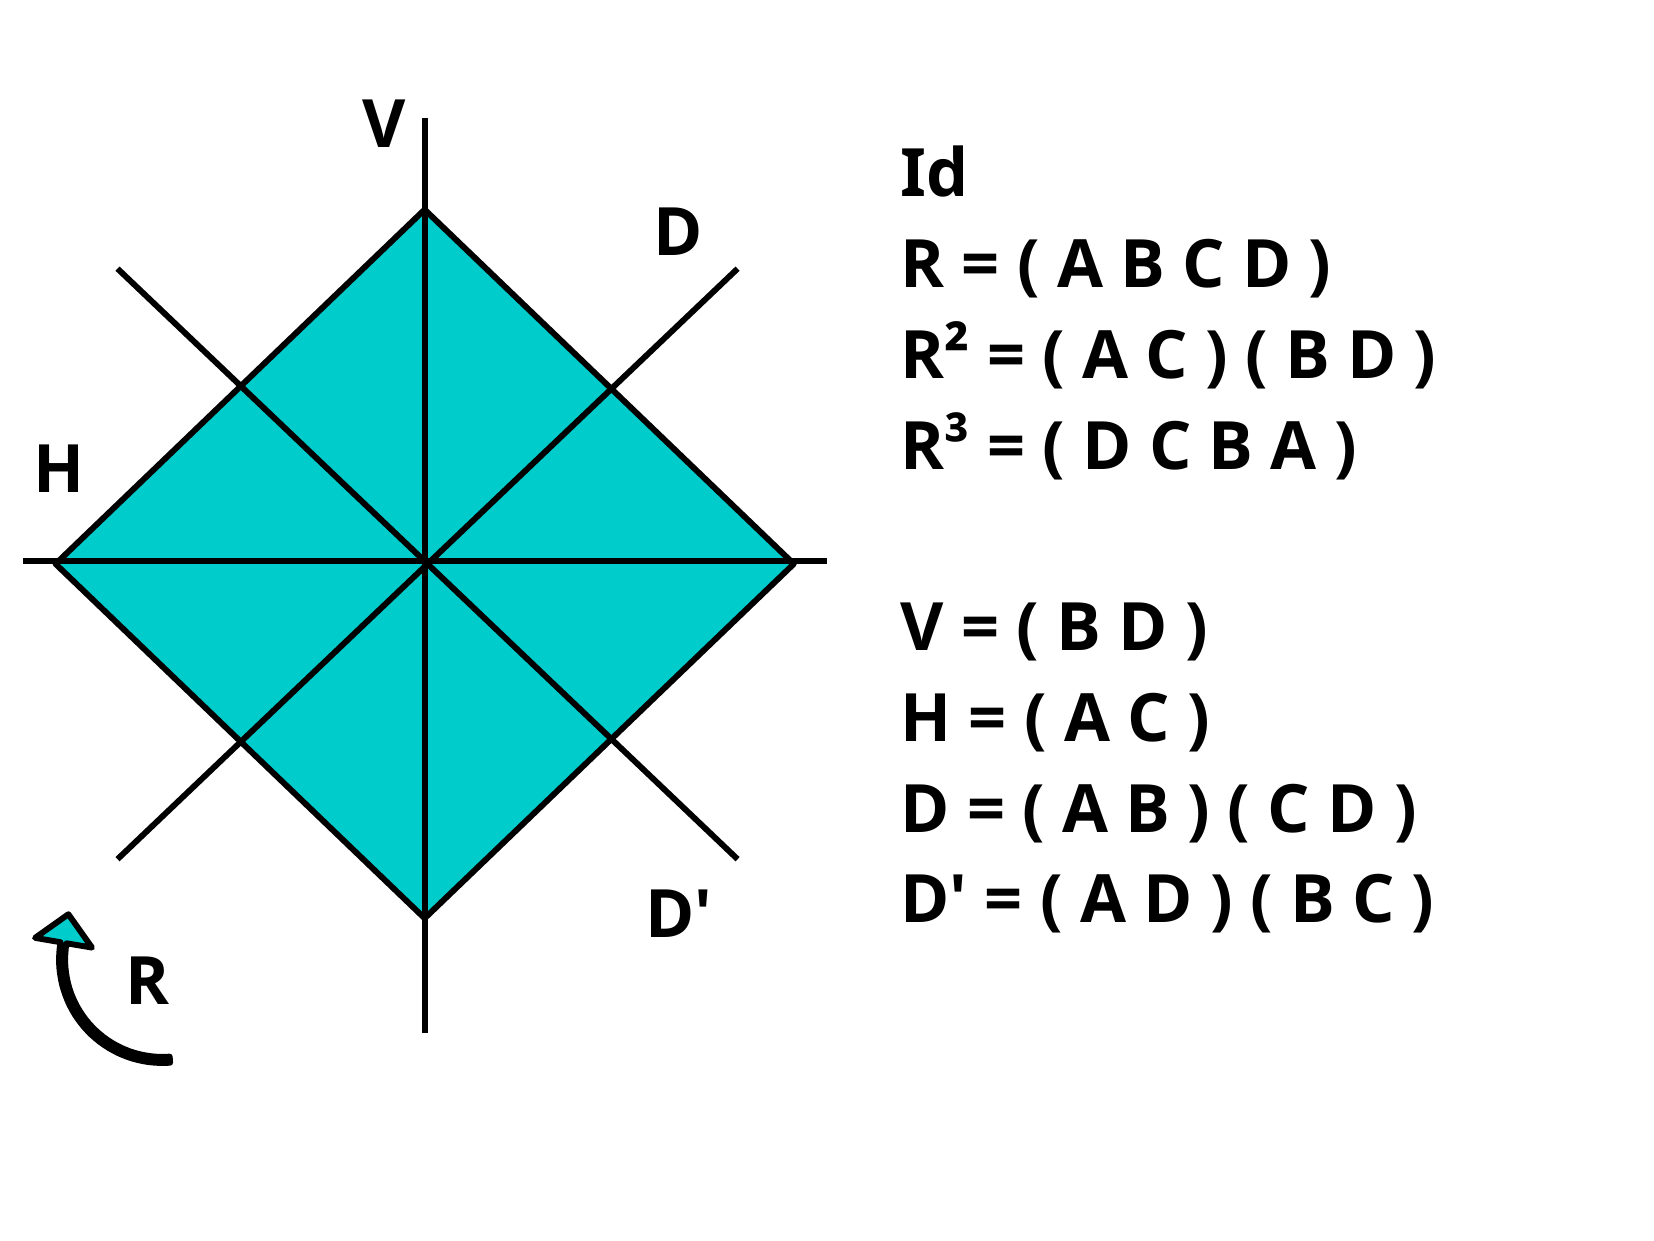

V
Id
R = ( A B C D )
R² = ( A C ) ( B D )
R³ = ( D C B A )
V = ( B D )
H = ( A C )
D = ( A B ) ( C D )
D' = ( A D ) ( B C )
D
H
D'
R